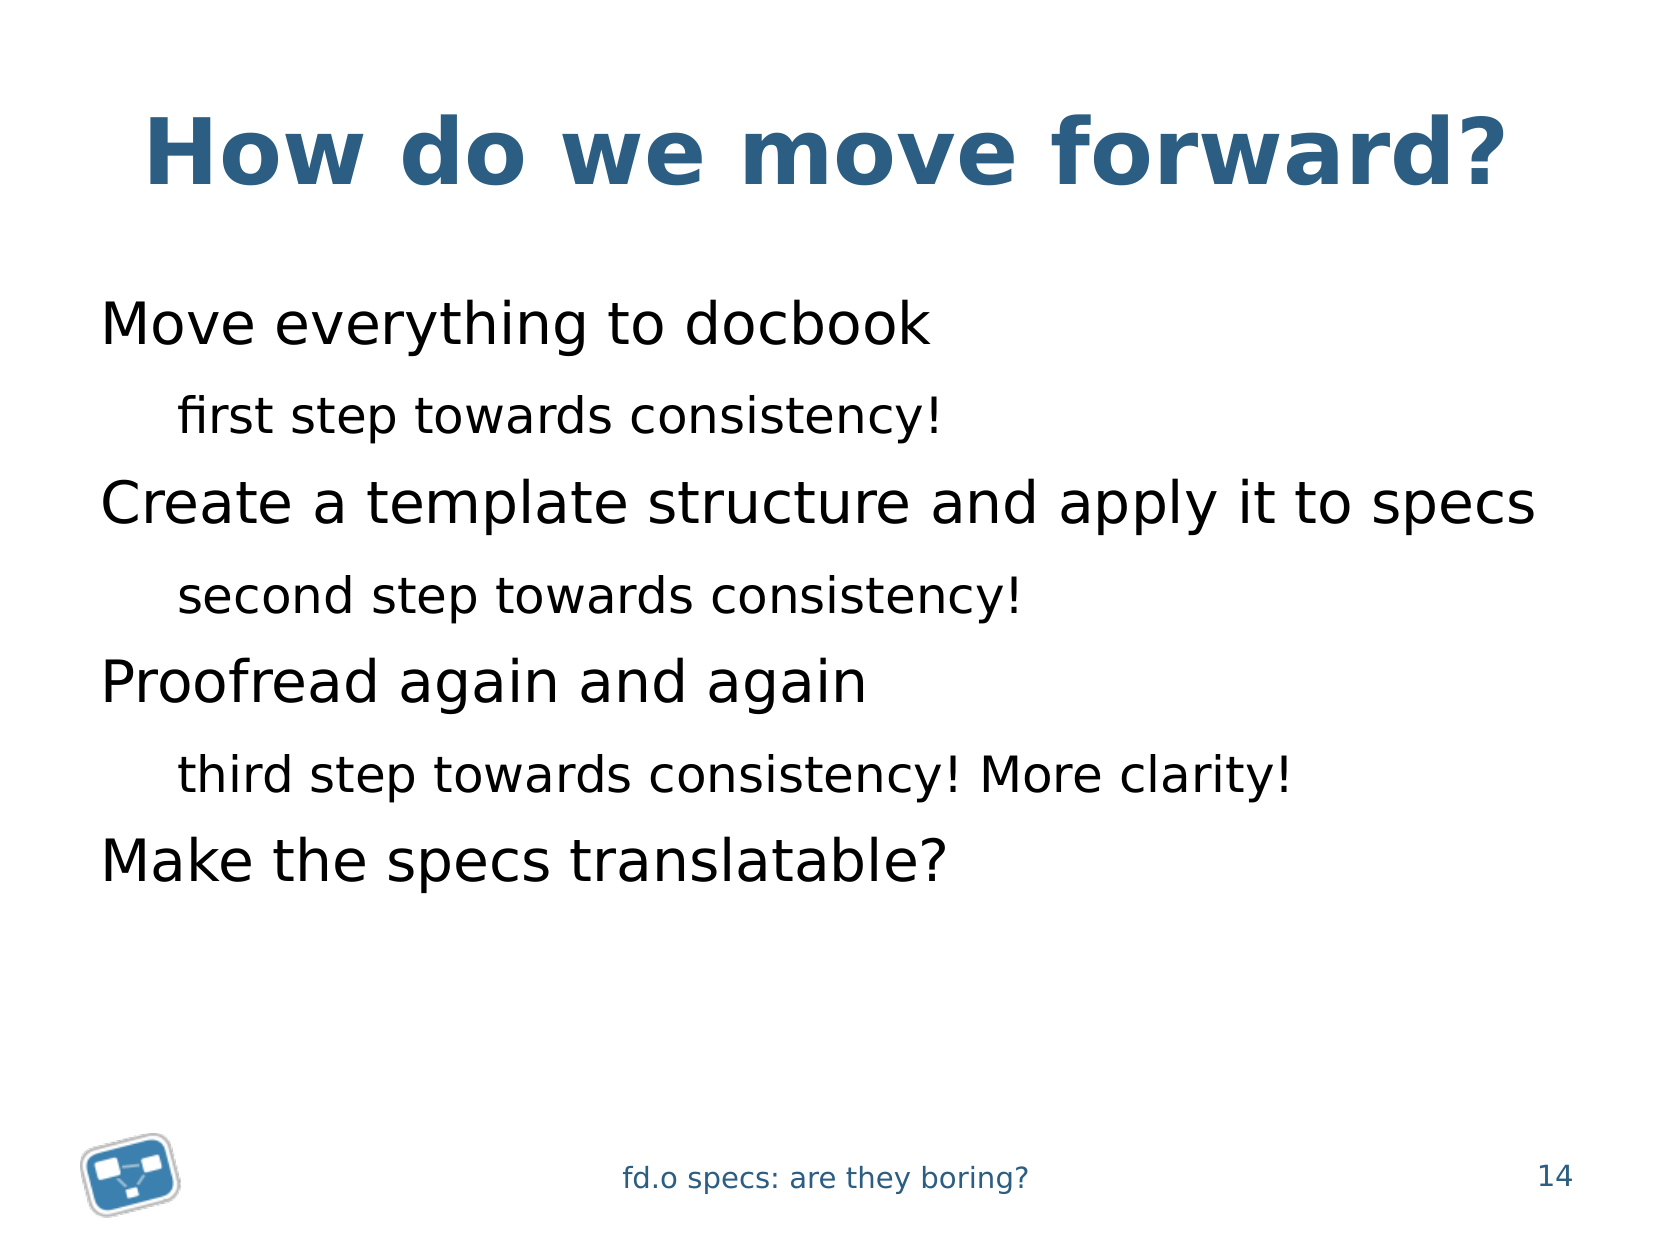

# How do we move forward?
Move everything to docbook
first step towards consistency!
Create a template structure and apply it to specs
second step towards consistency!
Proofread again and again
third step towards consistency! More clarity!
Make the specs translatable?